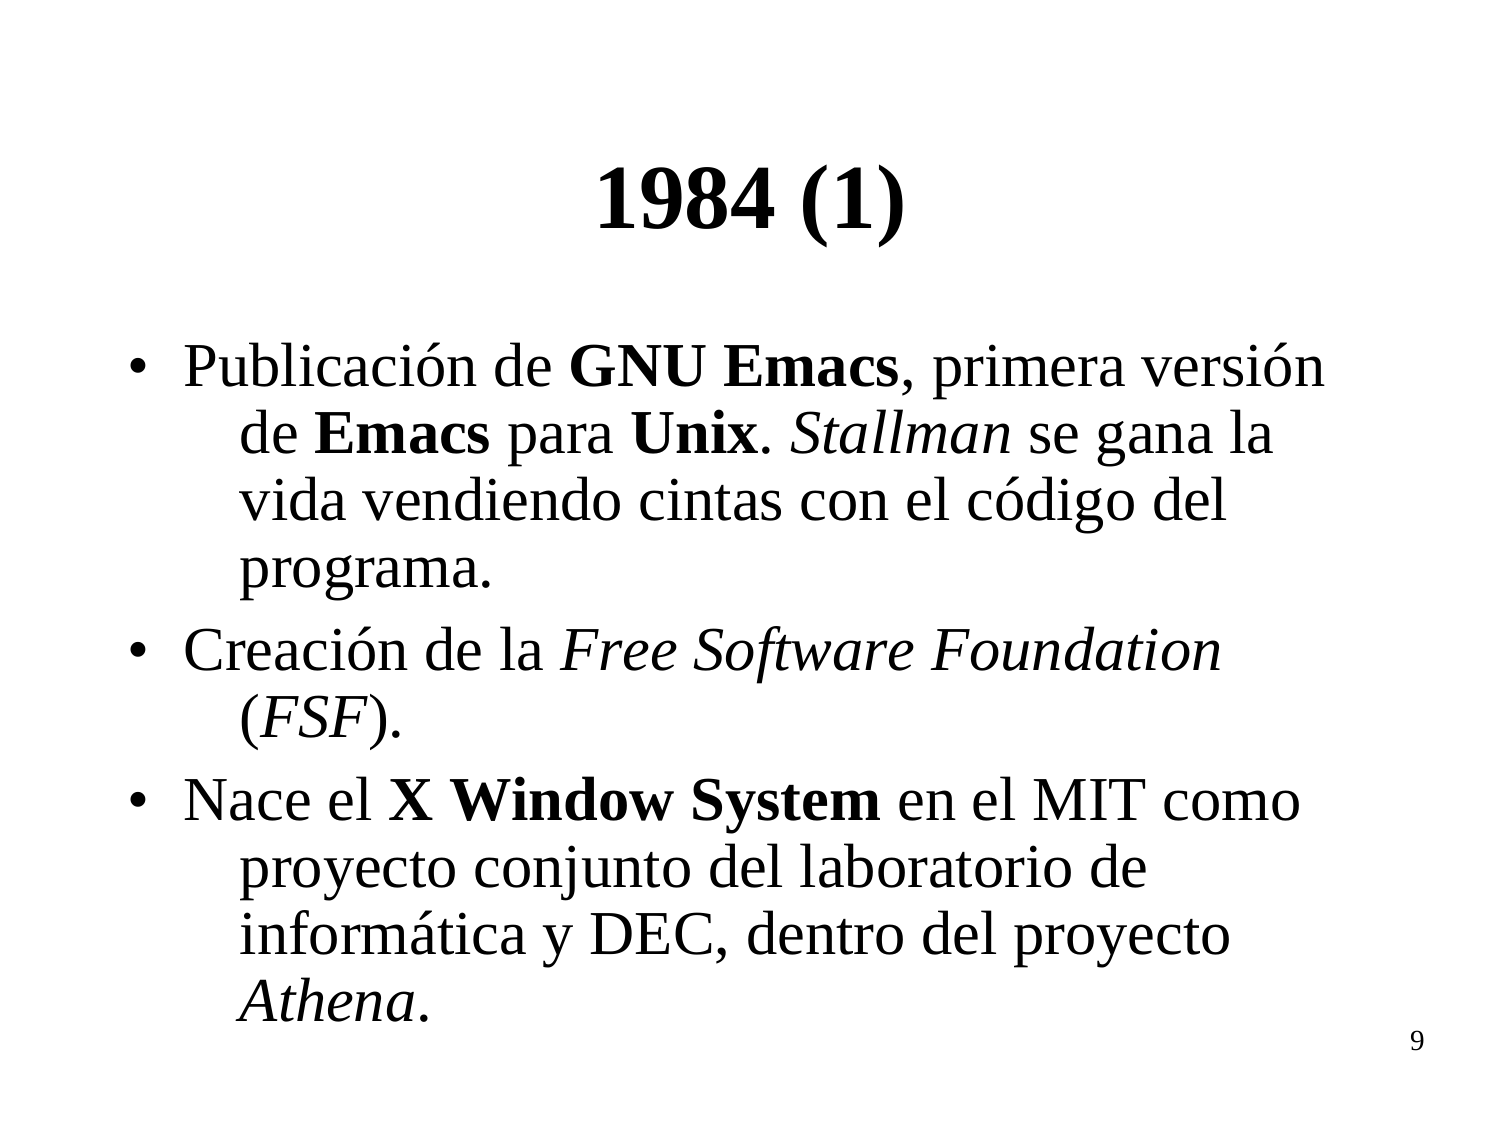

# 1984 (1)
Publicación de GNU Emacs, primera versión de Emacs para Unix. Stallman se gana la vida vendiendo cintas con el código del programa.
Creación de la Free Software Foundation (FSF).
Nace el X Window System en el MIT como proyecto conjunto del laboratorio de informática y DEC, dentro del proyecto Athena.
9